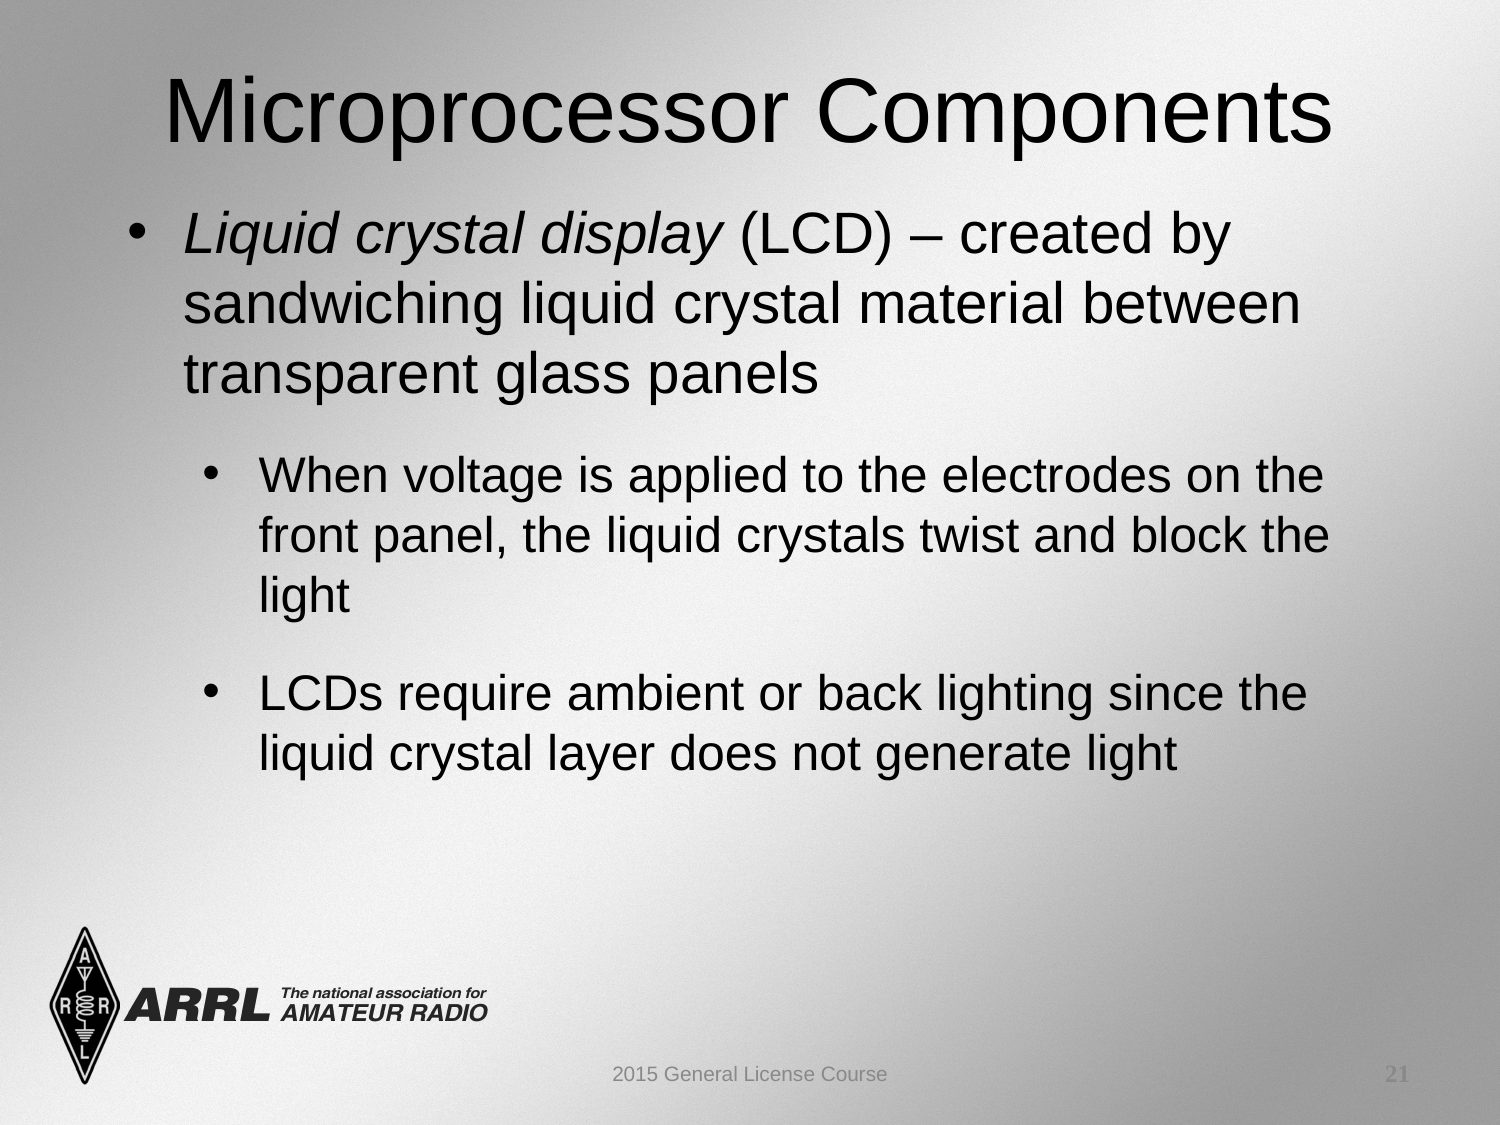

Microprocessor Components
Liquid crystal display (LCD) – created by sandwiching liquid crystal material between transparent glass panels
When voltage is applied to the electrodes on the front panel, the liquid crystals twist and block the light
LCDs require ambient or back lighting since the liquid crystal layer does not generate light
2015 General License Course